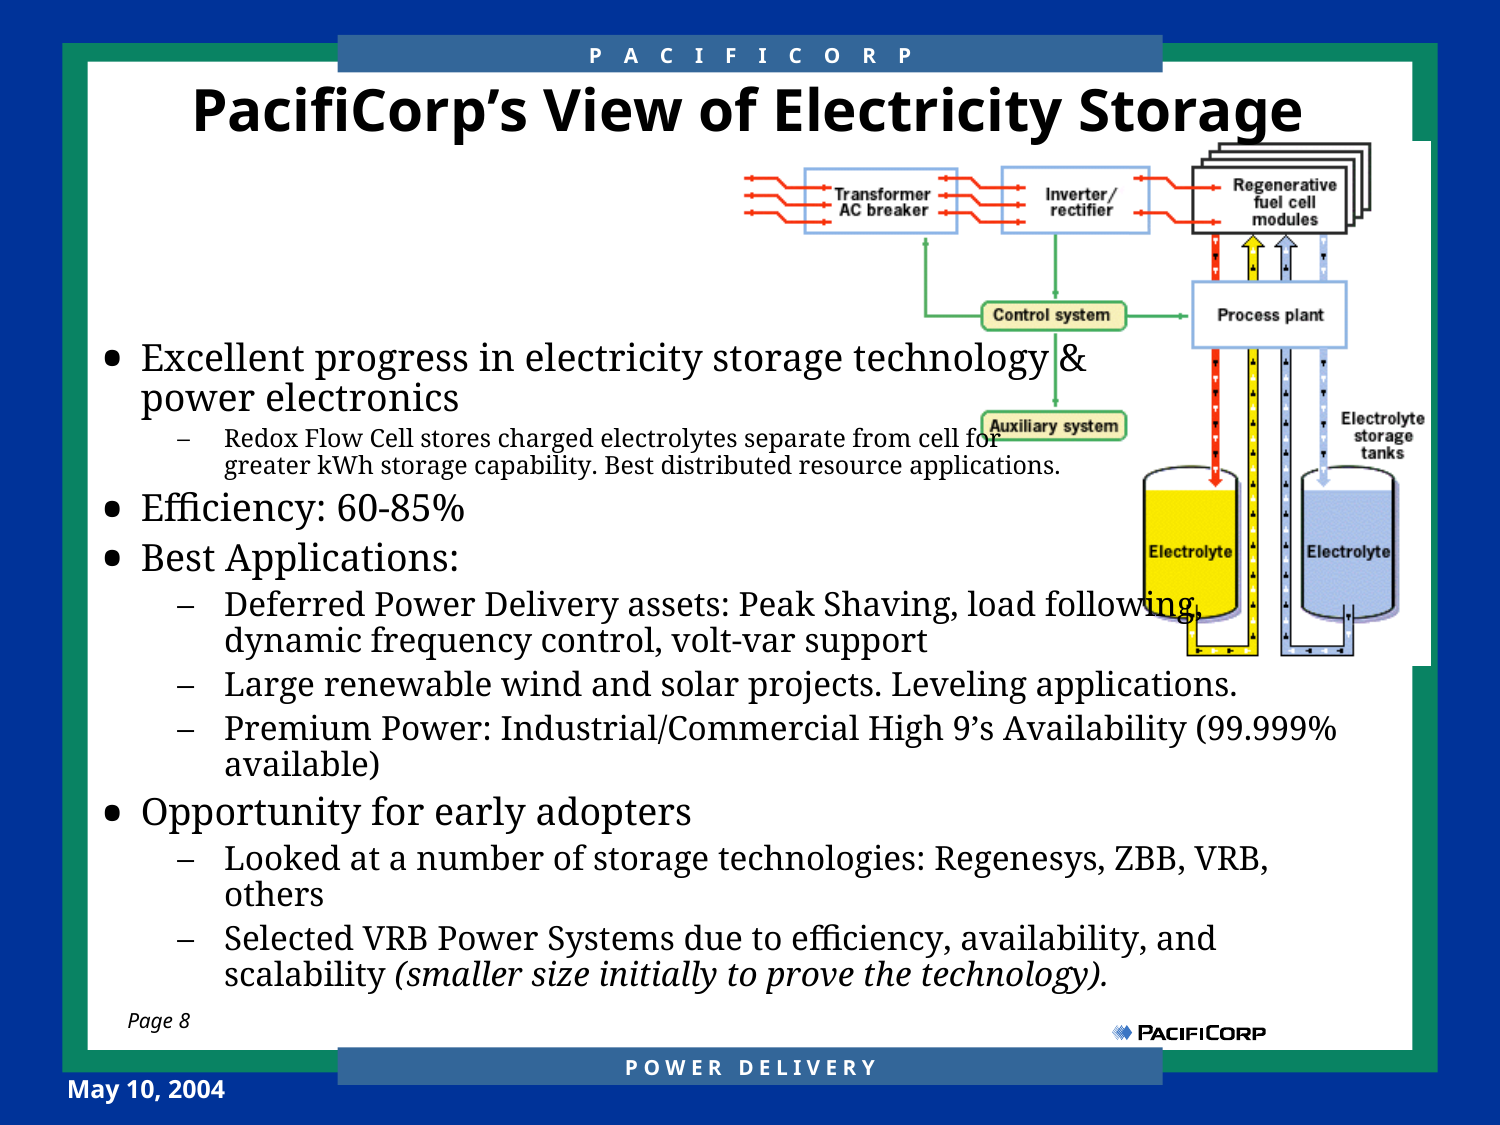

# PacifiCorp’s View of Electricity Storage
Excellent progress in electricity storage technology &
power electronics
Redox Flow Cell stores charged electrolytes separate from cell for
greater kWh storage capability. Best distributed resource applications.
Efficiency: 60-85%
Best Applications:
Deferred Power Delivery assets: Peak Shaving, load following,
dynamic frequency control, volt-var support
Large renewable wind and solar projects. Leveling applications.
Premium Power: Industrial/Commercial High 9’s Availability (99.999% available)
Opportunity for early adopters
Looked at a number of storage technologies: Regenesys, ZBB, VRB, others
Selected VRB Power Systems due to efficiency, availability, and scalability (smaller size initially to prove the technology).
8